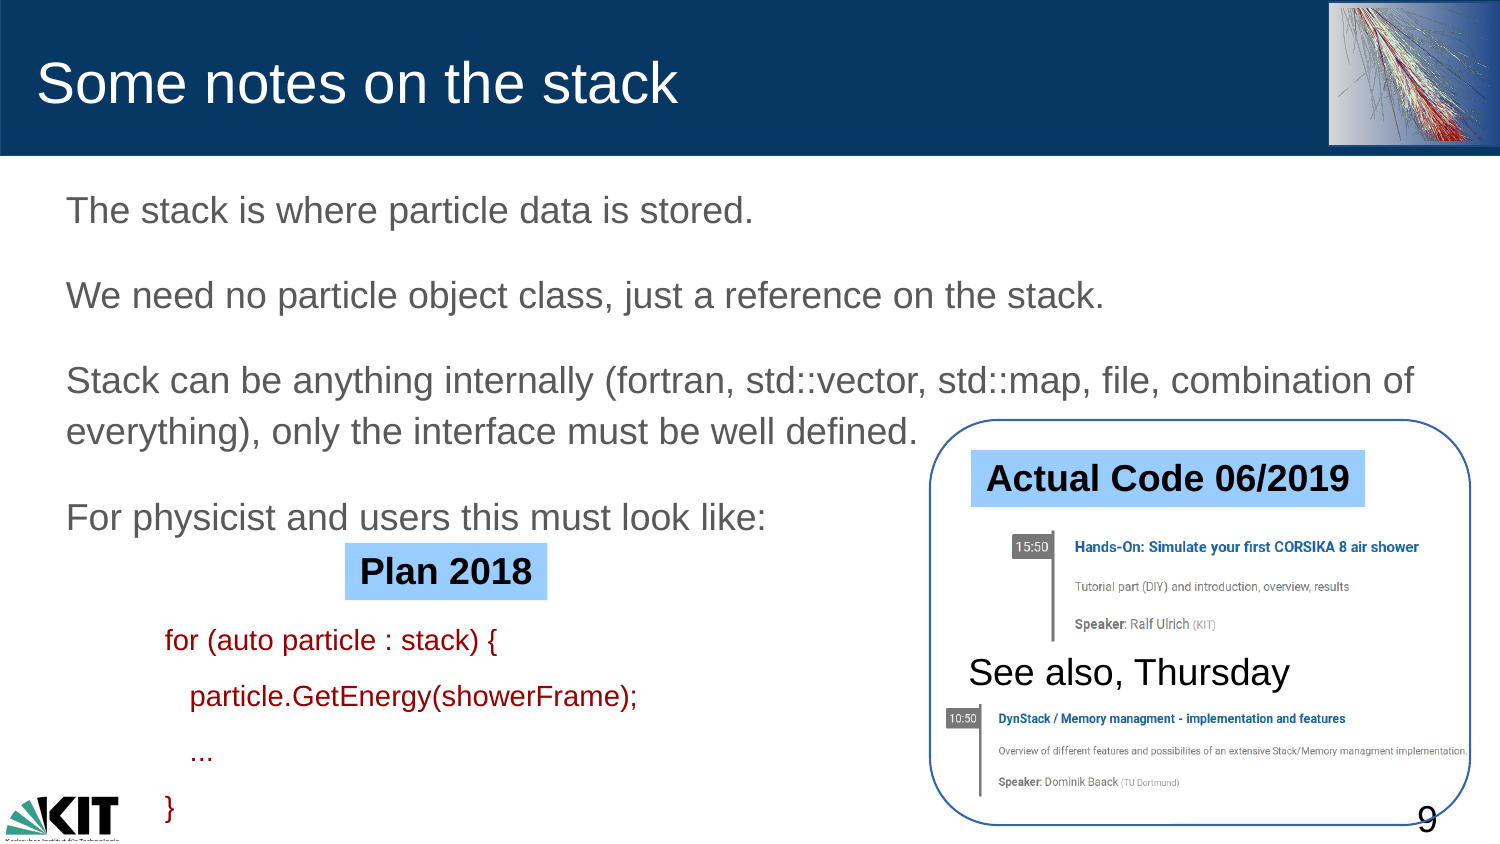

Some notes on the stack
The stack is where particle data is stored.
We need no particle object class, just a reference on the stack.
Stack can be anything internally (fortran, std::vector, std::map, file, combination of everything), only the interface must be well defined.
For physicist and users this must look like:
Actual Code 06/2019
Plan 2018
for (auto particle : stack) {
 particle.GetEnergy(showerFrame);
 ...
}
See also, Thursday